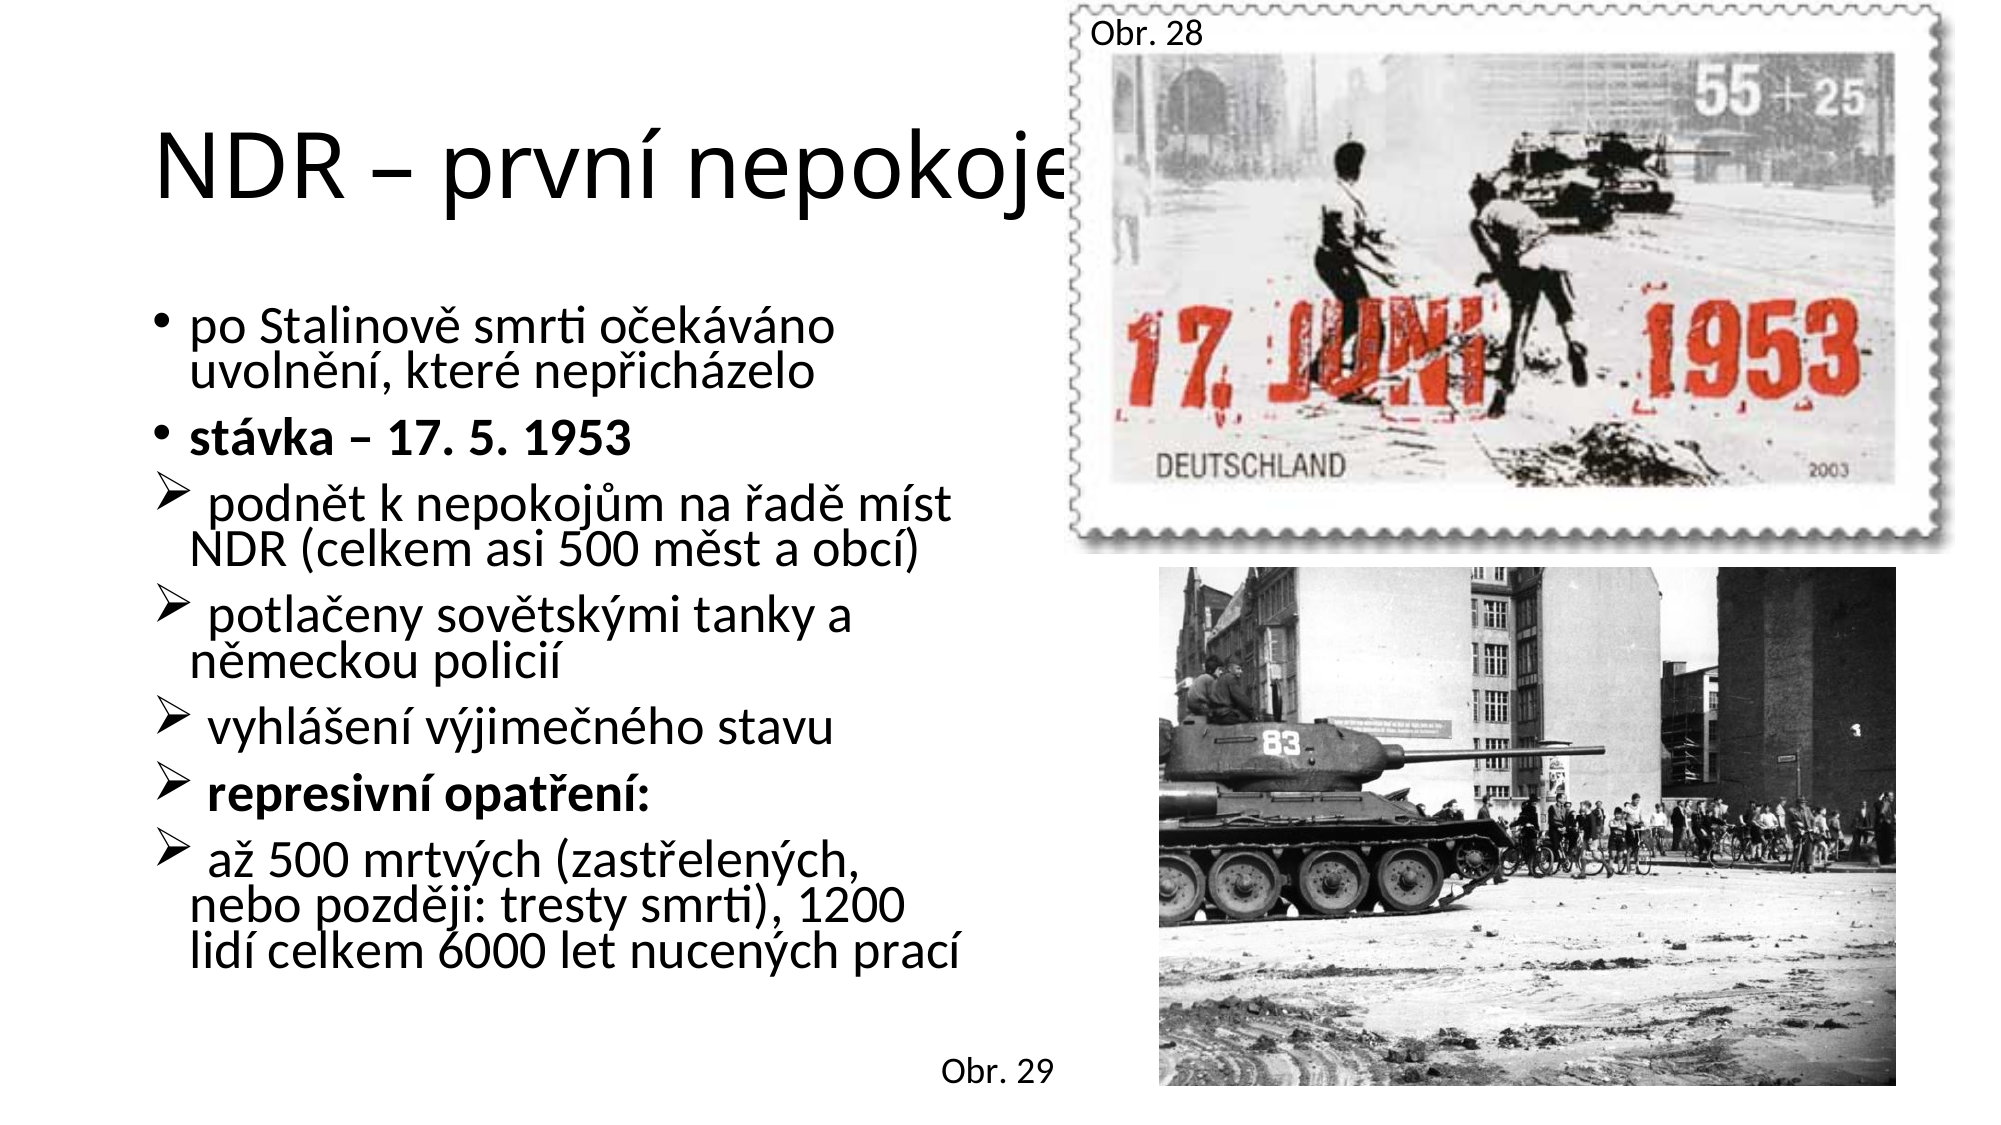

Obr. 28
# NDR – první nepokoje
po Stalinově smrti očekáváno uvolnění, které nepřicházelo
stávka – 17. 5. 1953
 podnět k nepokojům na řadě míst NDR (celkem asi 500 měst a obcí)
 potlačeny sovětskými tanky a německou policií
 vyhlášení výjimečného stavu
 represivní opatření:
 až 500 mrtvých (zastřelených, nebo později: tresty smrti), 1200 lidí celkem 6000 let nucených prací
Obr. 29